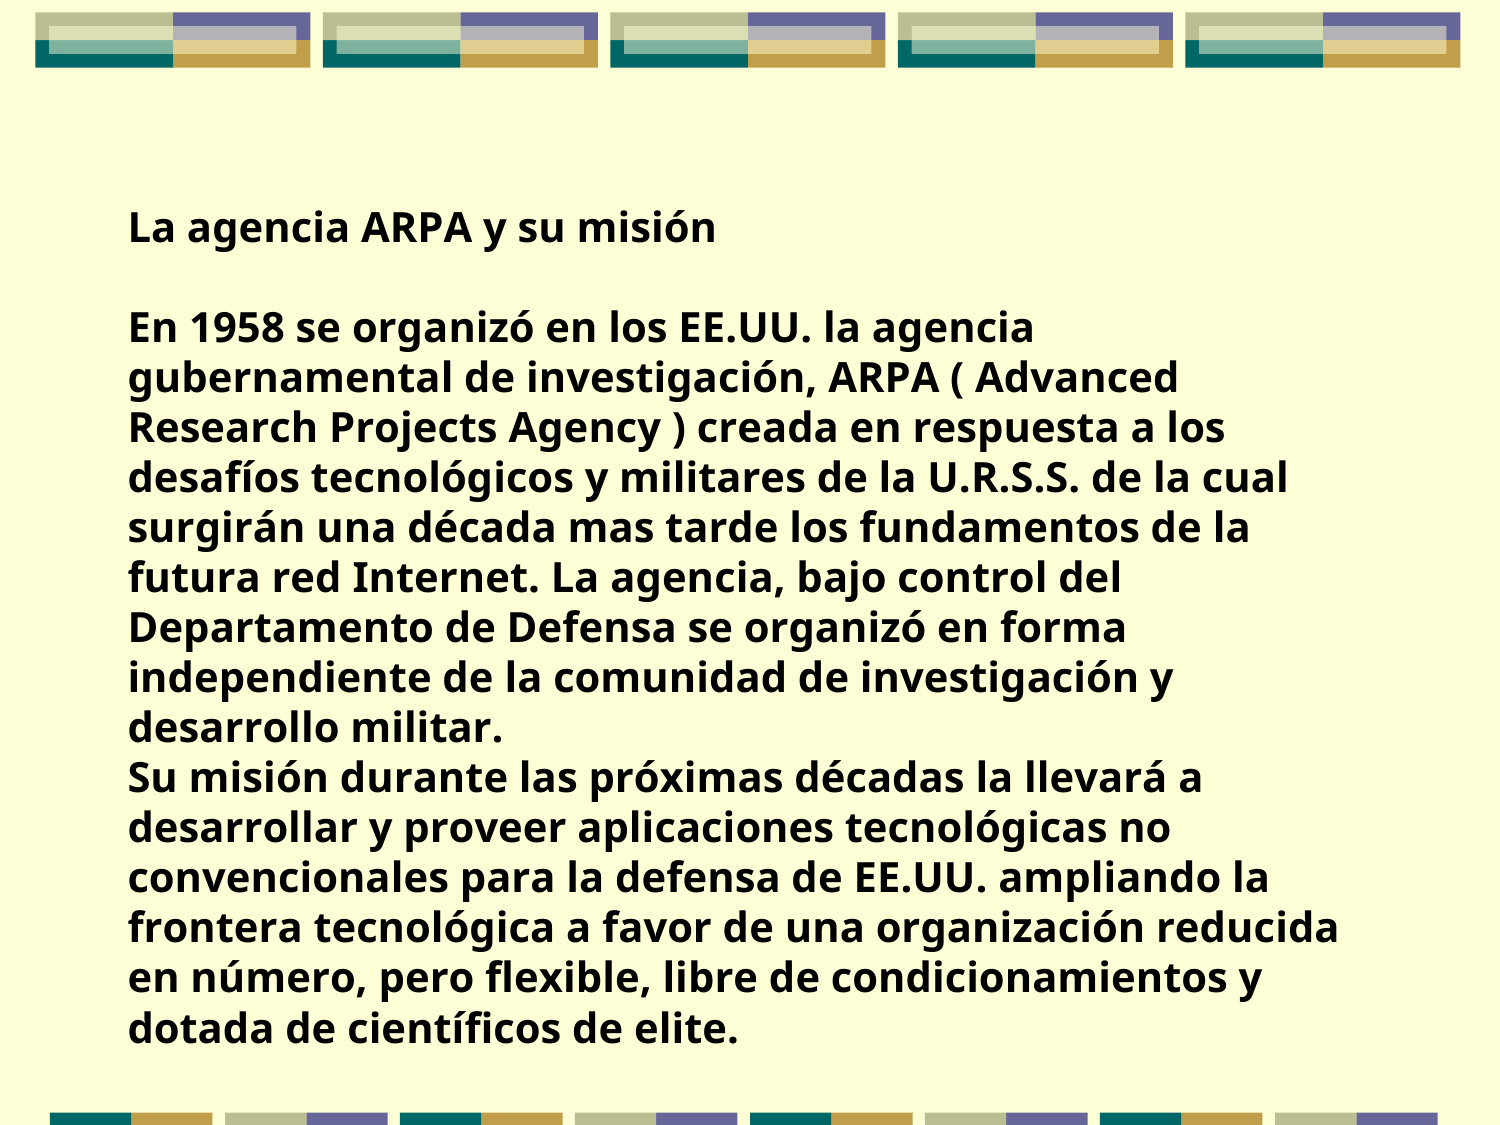

# La agencia ARPA y su misión En 1958 se organizó en los EE.UU. la agencia gubernamental de investigación, ARPA ( Advanced Research Projects Agency ) creada en respuesta a los desafíos tecnológicos y militares de la U.R.S.S. de la cual surgirán una década mas tarde los fundamentos de la futura red Internet. La agencia, bajo control del Departamento de Defensa se organizó en forma independiente de la comunidad de investigación y desarrollo militar. Su misión durante las próximas décadas la llevará a desarrollar y proveer aplicaciones tecnológicas no convencionales para la defensa de EE.UU. ampliando la frontera tecnológica a favor de una organización reducida en número, pero flexible, libre de condicionamientos y dotada de científicos de elite.